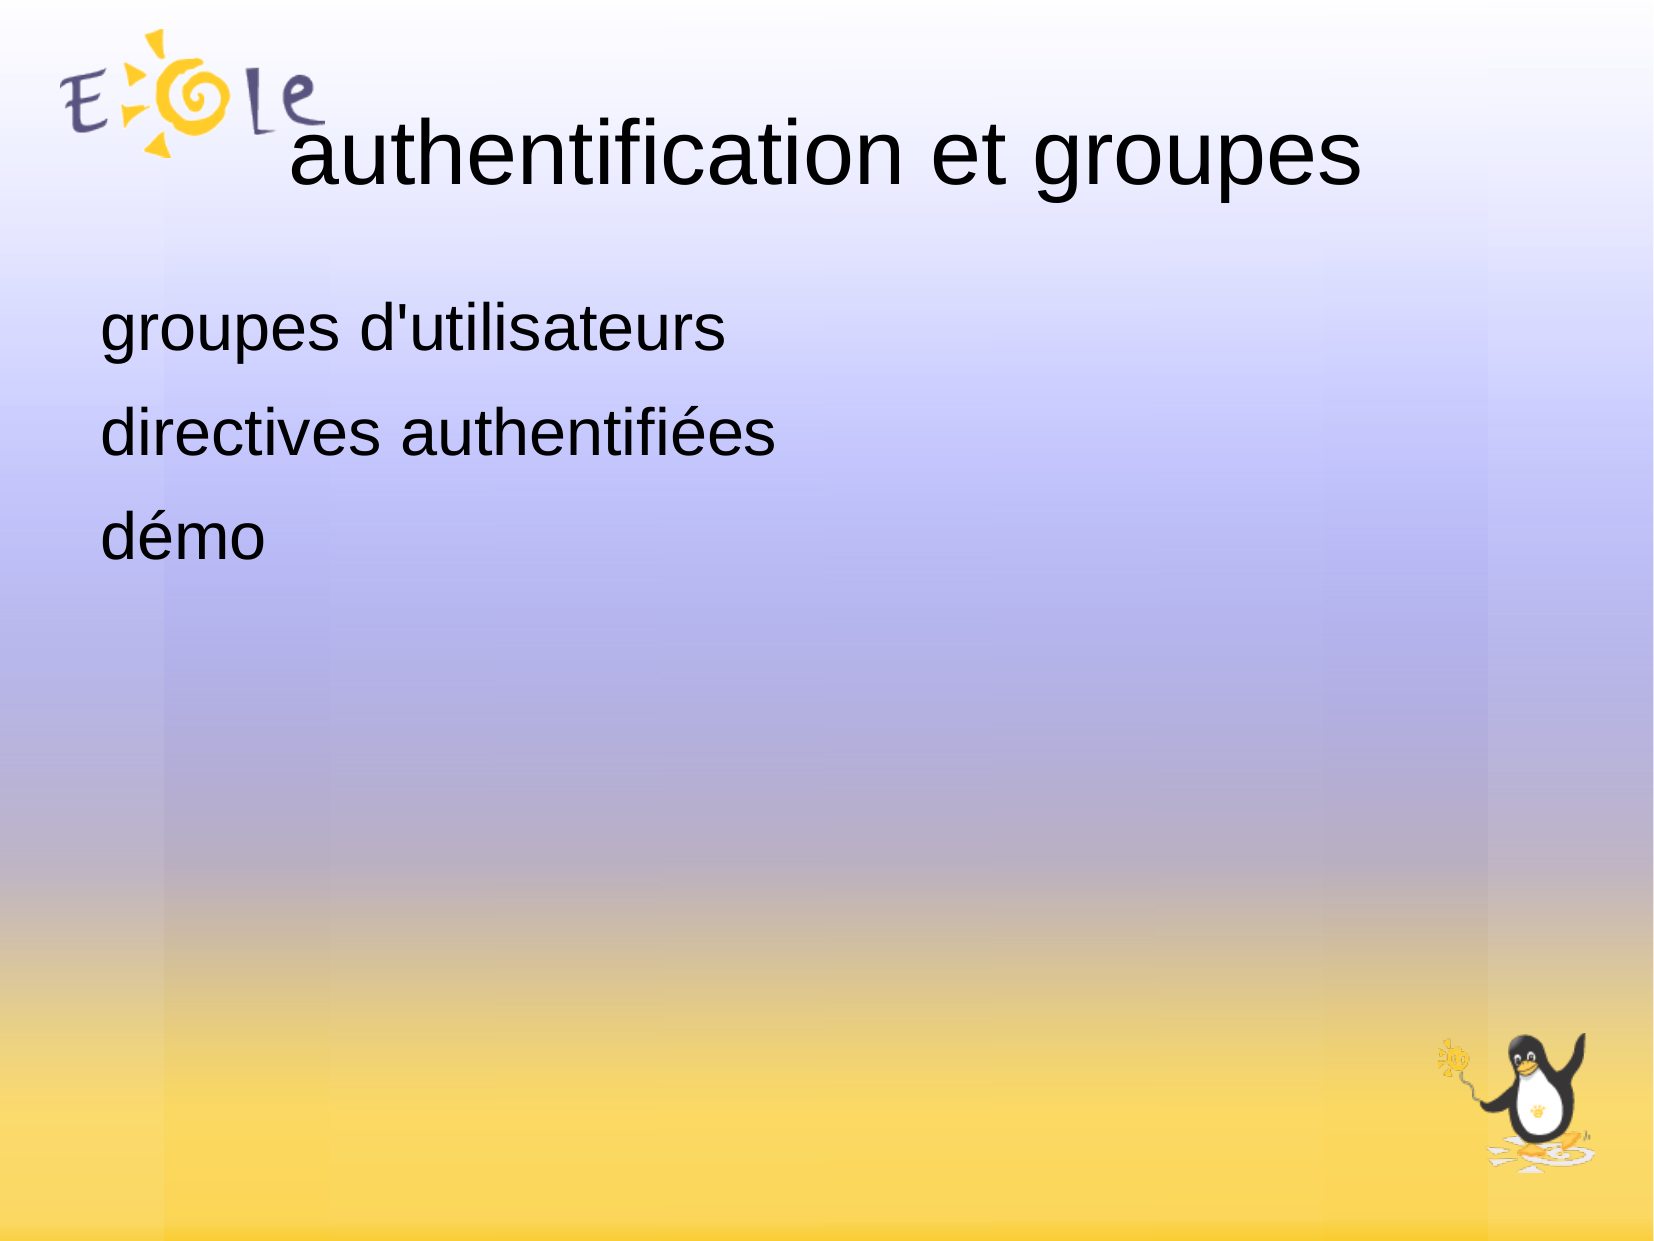

# authentification et groupes
groupes d'utilisateurs
directives authentifiées
démo